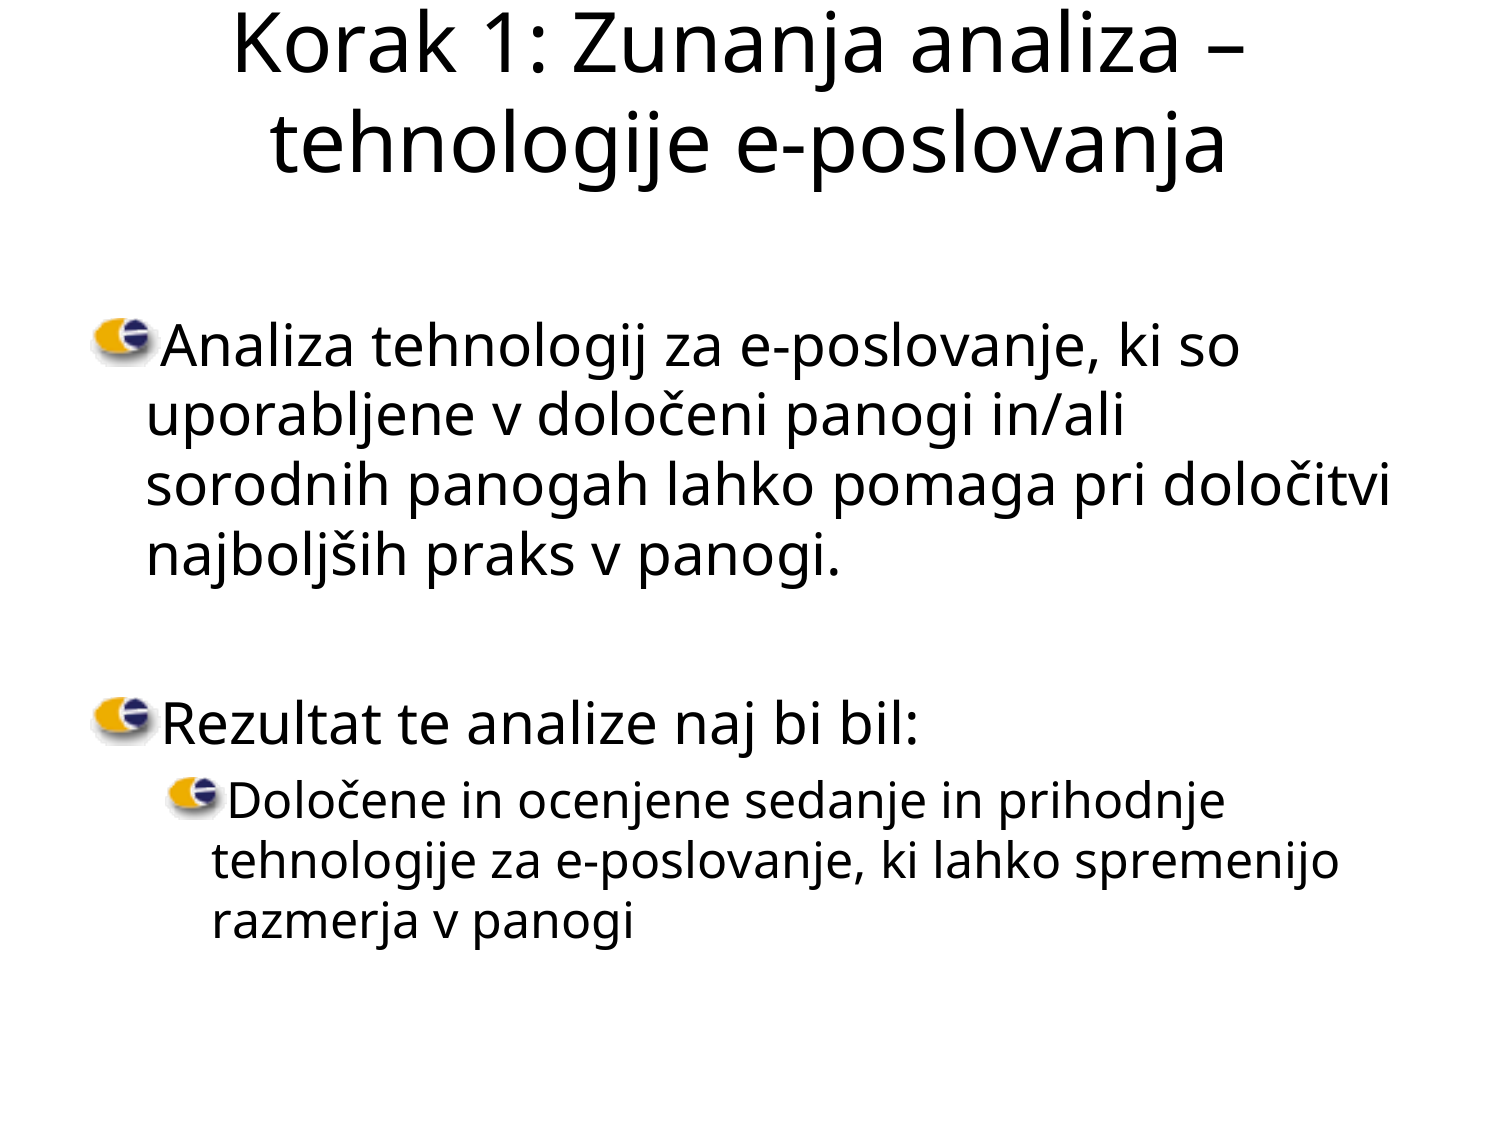

# Korak 1: Zunanja analiza – tehnologije e-poslovanja
Analiza tehnologij za e-poslovanje, ki so uporabljene v določeni panogi in/ali sorodnih panogah lahko pomaga pri določitvi najboljših praks v panogi.
Rezultat te analize naj bi bil:
Določene in ocenjene sedanje in prihodnje tehnologije za e-poslovanje, ki lahko spremenijo razmerja v panogi